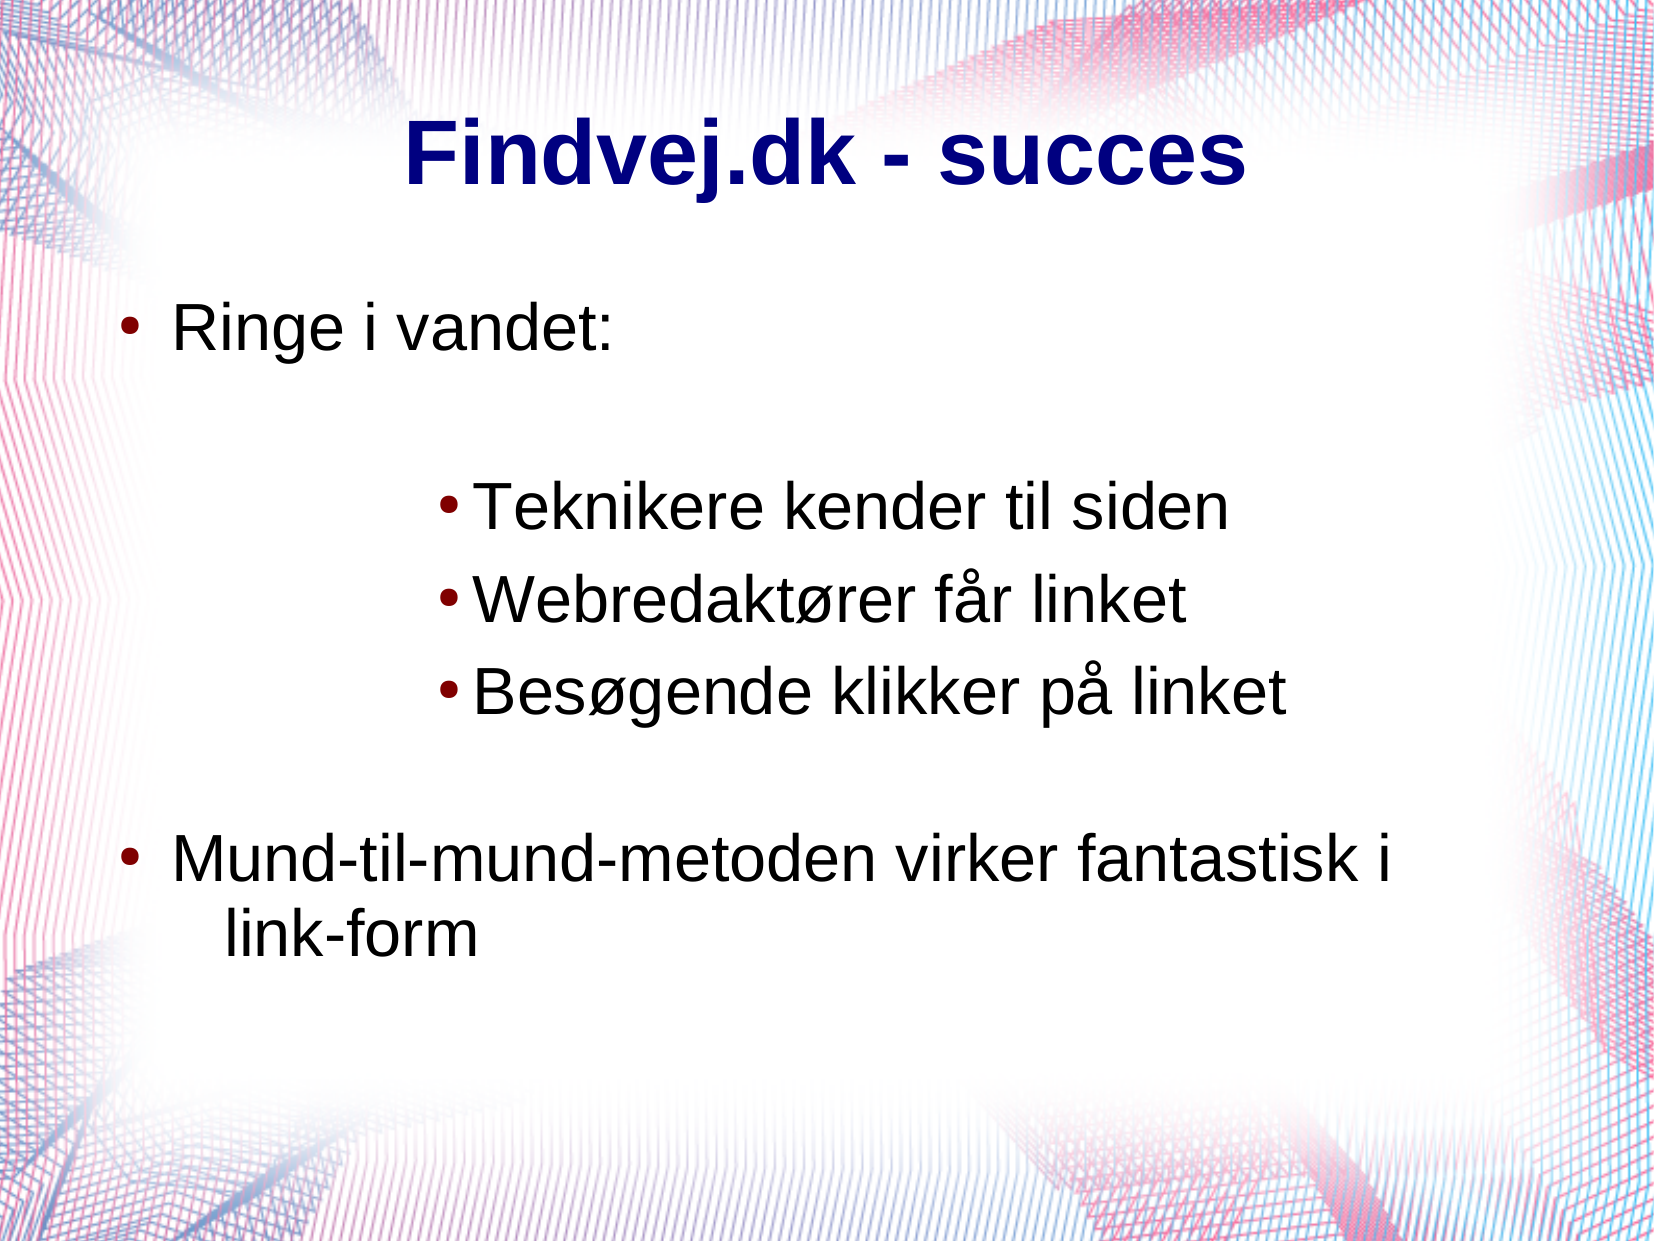

# Findvej.dk - succes
Ringe i vandet:
Teknikere kender til siden
Webredaktører får linket
Besøgende klikker på linket
Mund-til-mund-metoden virker fantastisk i
link-form